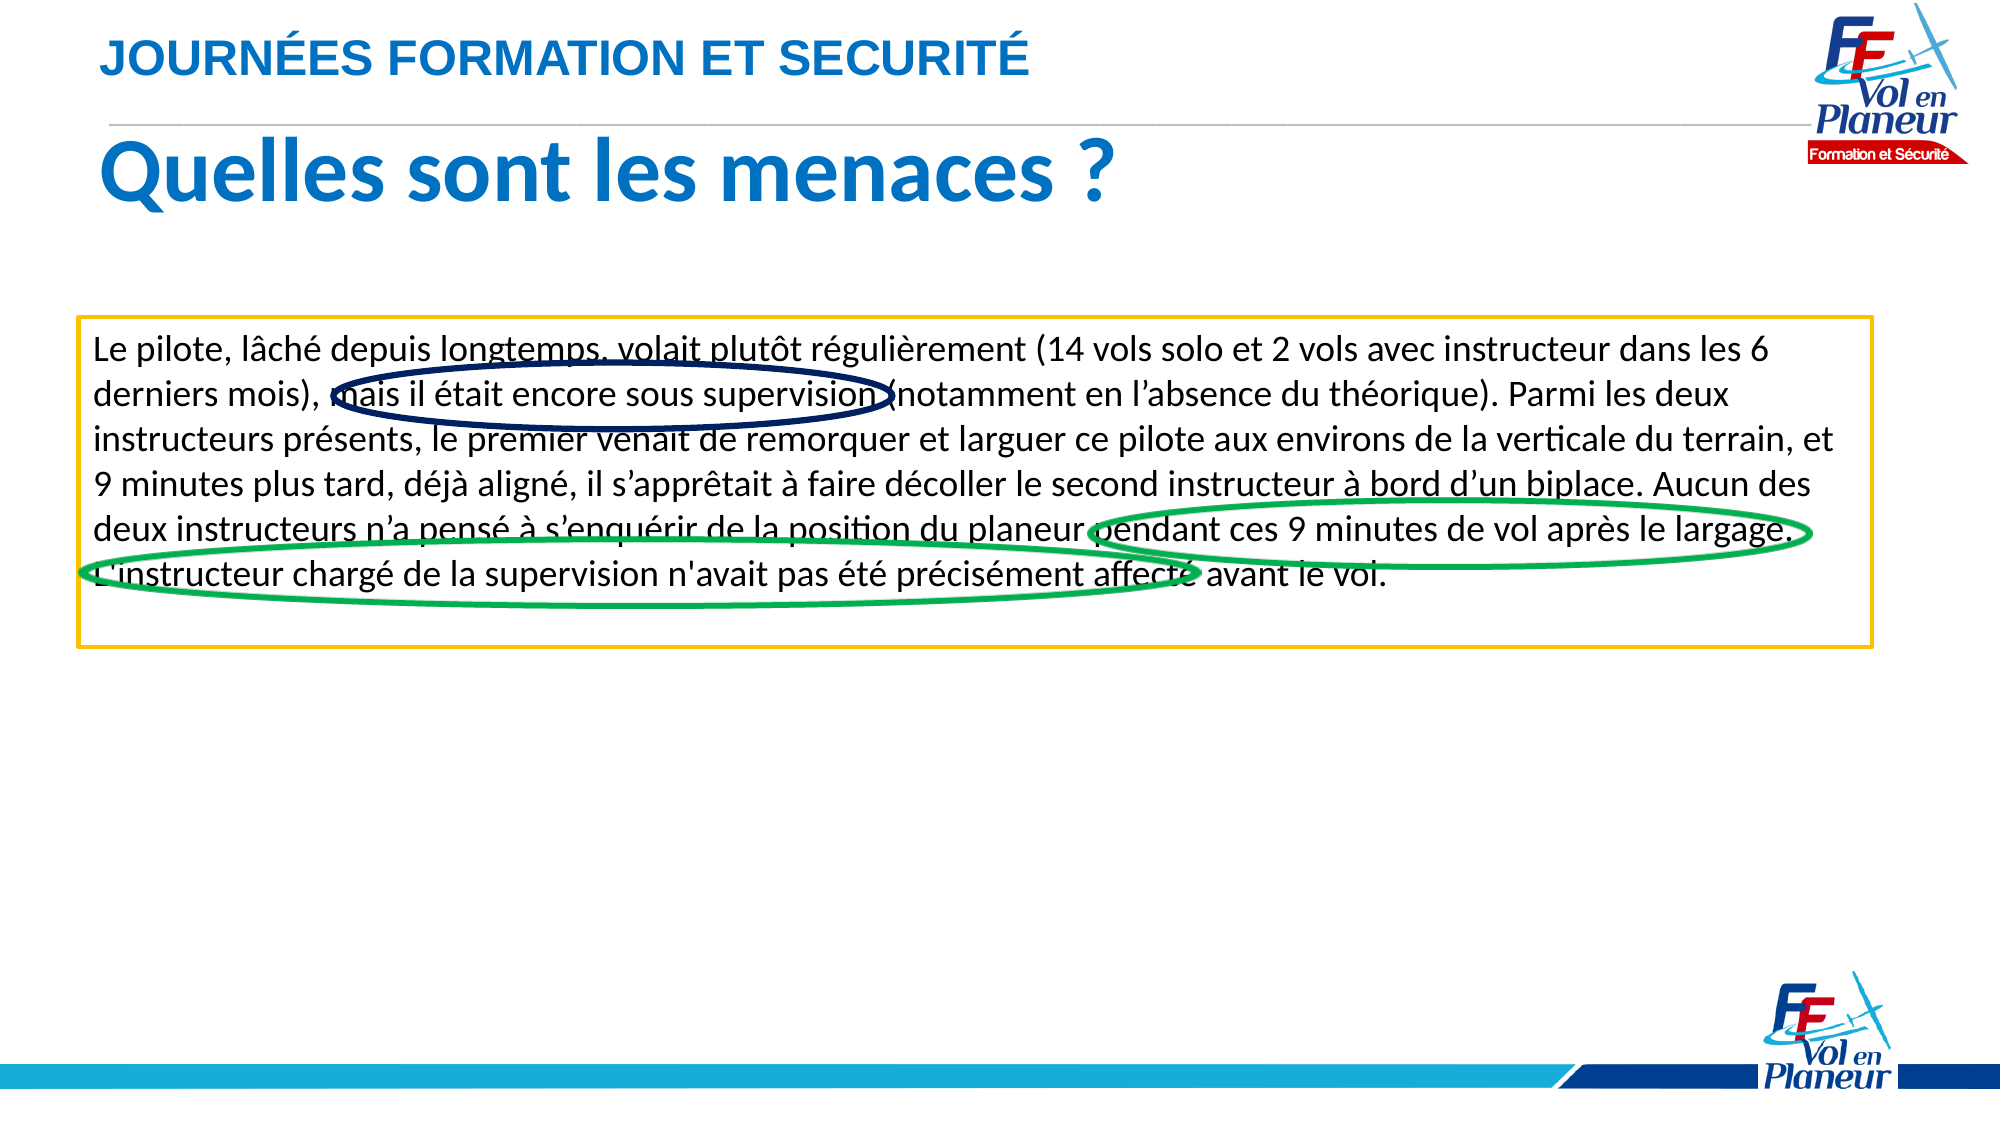

# JOURNÉES FORMATION ET SECURITÉ
Quelles sont les menaces ?
Le pilote, lâché depuis longtemps, volait plutôt régulièrement (14 vols solo et 2 vols avec instructeur dans les 6 derniers mois), mais il était encore sous supervision (notamment en l’absence du théorique). Parmi les deux instructeurs présents, le premier venait de remorquer et larguer ce pilote aux environs de la verticale du terrain, et 9 minutes plus tard, déjà aligné, il s’apprêtait à faire décoller le second instructeur à bord d’un biplace. Aucun des deux instructeurs n’a pensé à s’enquérir de la position du planeur pendant ces 9 minutes de vol après le largage. L'instructeur chargé de la supervision n'avait pas été précisément affecté avant le vol.